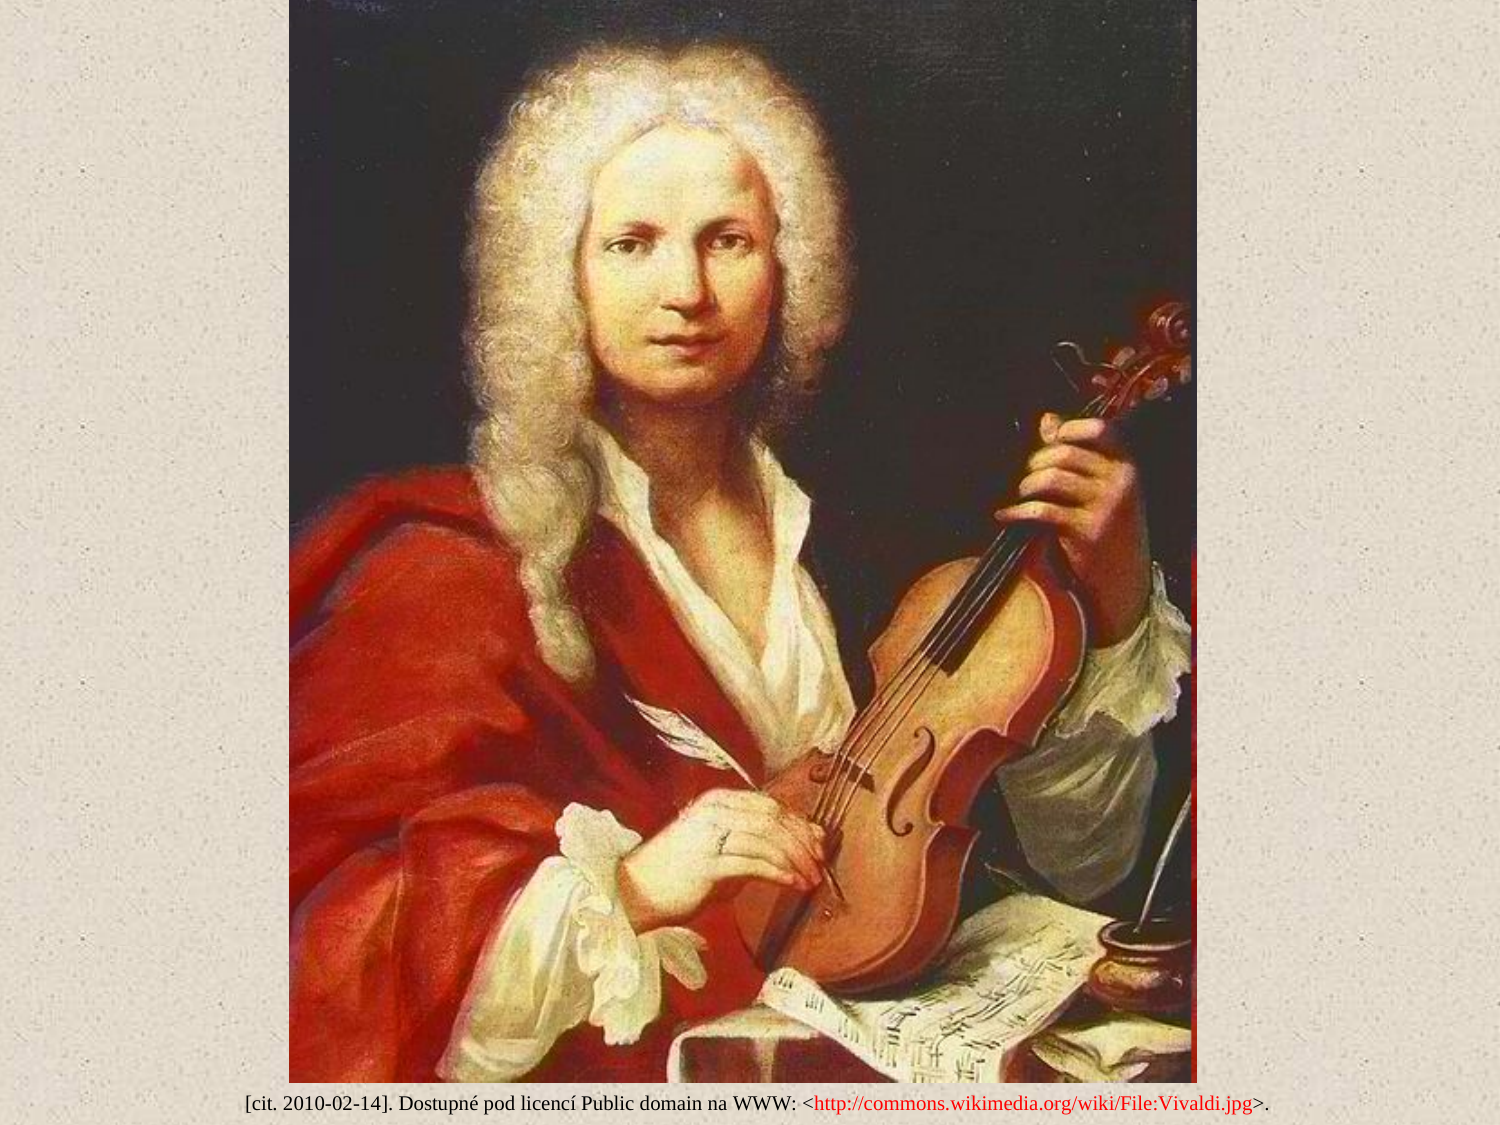

[cit. 2010-02-14]. Dostupné pod licencí Public domain na WWW: <http://commons.wikimedia.org/wiki/File:Vivaldi.jpg>.